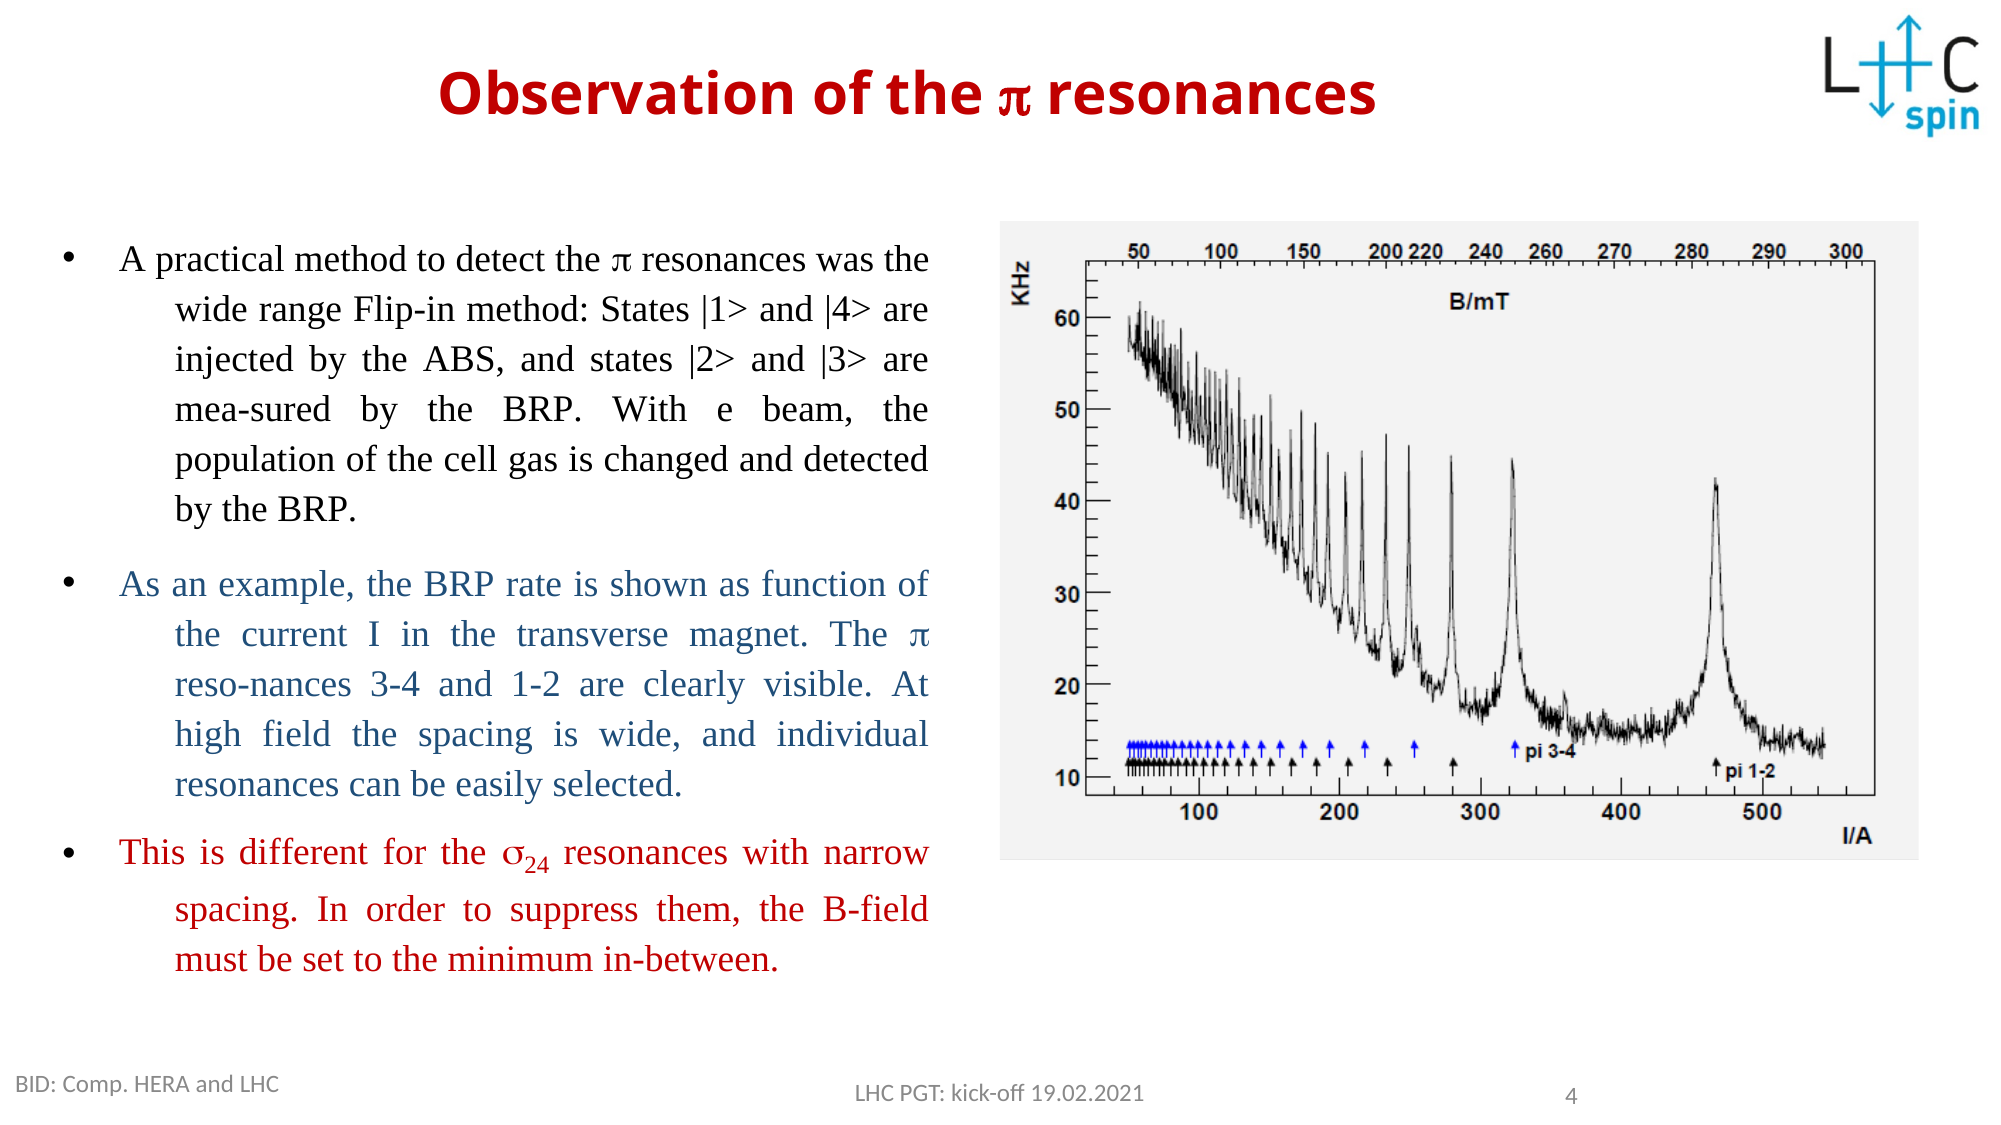

Observation of the p resonances
A practical method to detect the p resonances was the wide range Flip-in method: States |1> and |4> are injected by the ABS, and states |2> and |3> are mea-sured by the BRP. With e beam, the population of the cell gas is changed and detected by the BRP.
As an example, the BRP rate is shown as function of the current I in the transverse magnet. The p reso-nances 3-4 and 1-2 are clearly visible. At high field the spacing is wide, and individual resonances can be easily selected.
This is different for the s24 resonances with narrow spacing. In order to suppress them, the B-field must be set to the minimum in-between.
BID: Comp. HERA and LHC
LHC PGT: kick-off 19.02.2021